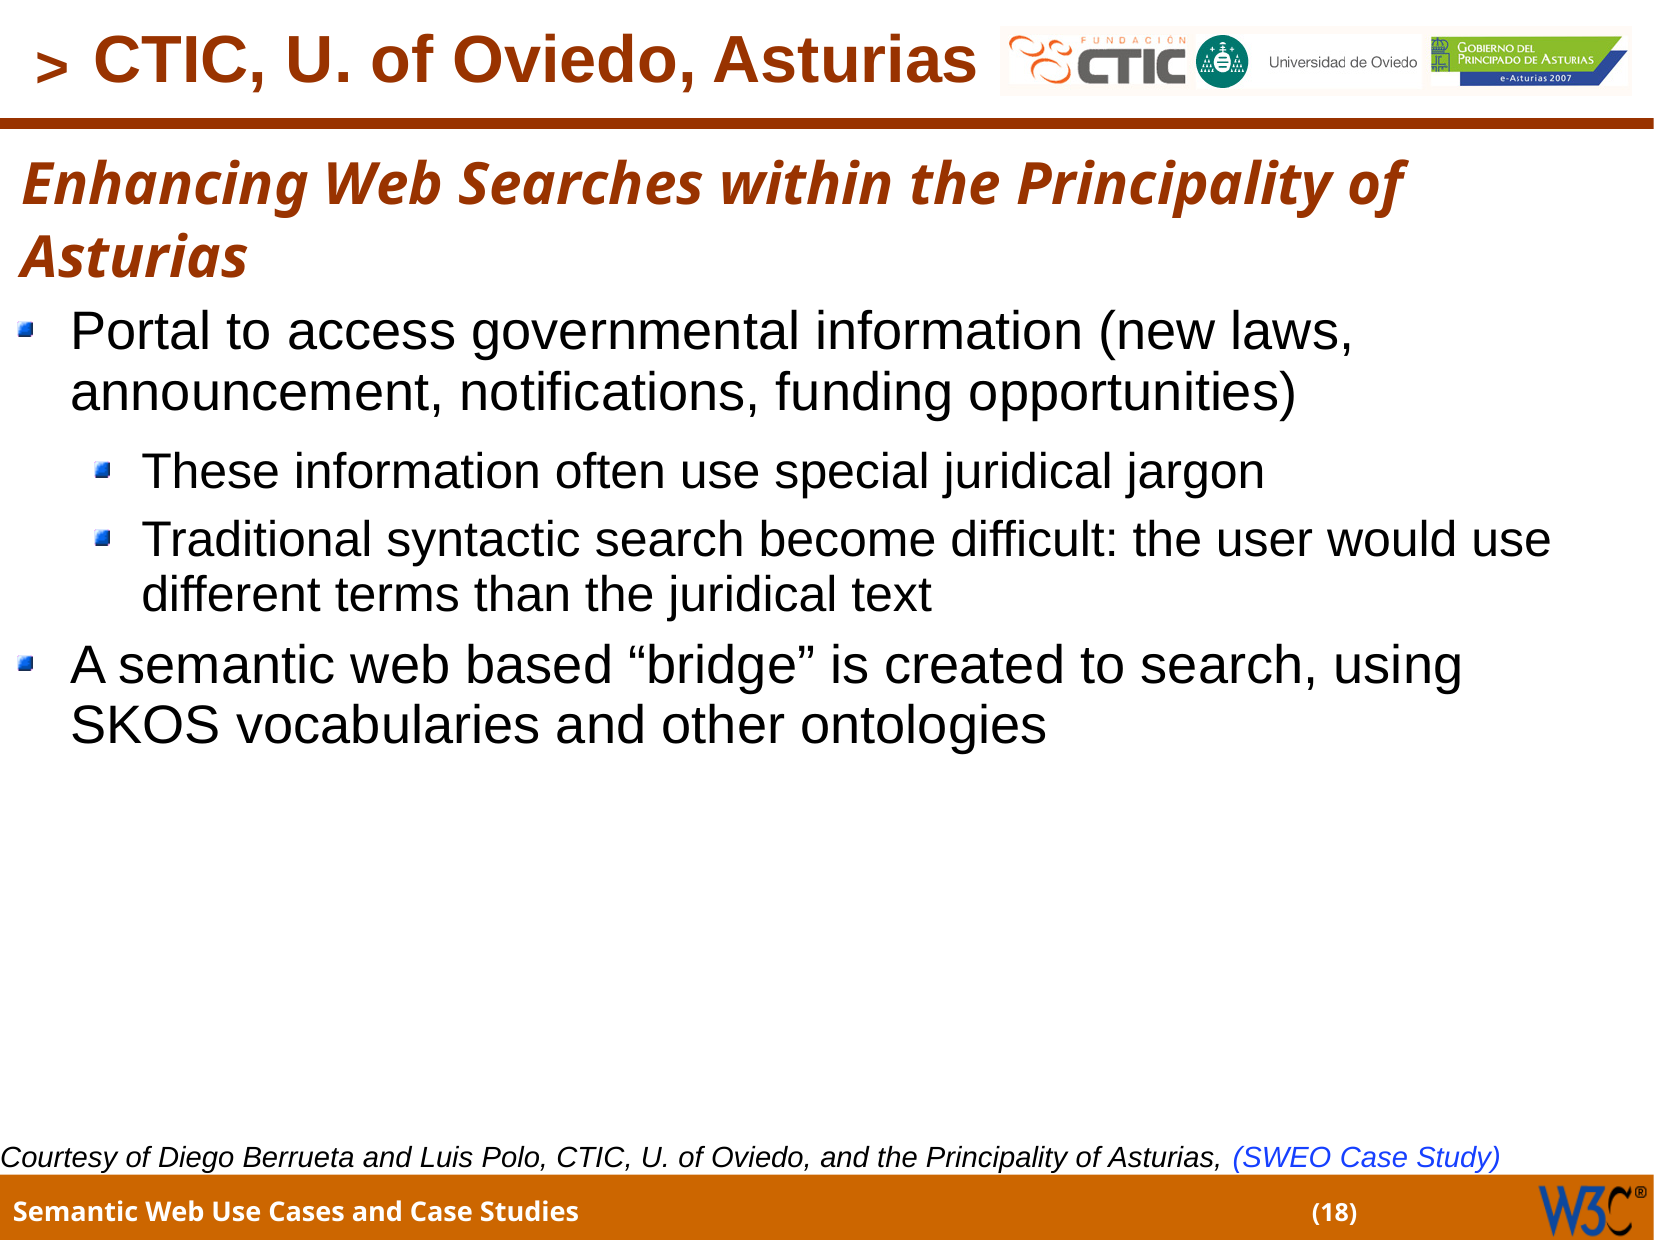

# CTIC, U. of Oviedo, Asturias
Enhancing Web Searches within the Principality of Asturias
Portal to access governmental information (new laws, announcement, notifications, funding opportunities)
These information often use special juridical jargon
Traditional syntactic search become difficult: the user would use different terms than the juridical text
A semantic web based “bridge” is created to search, using SKOS vocabularies and other ontologies
Courtesy of Diego Berrueta and Luis Polo, CTIC, U. of Oviedo, and the Principality of Asturias, (SWEO Case Study)